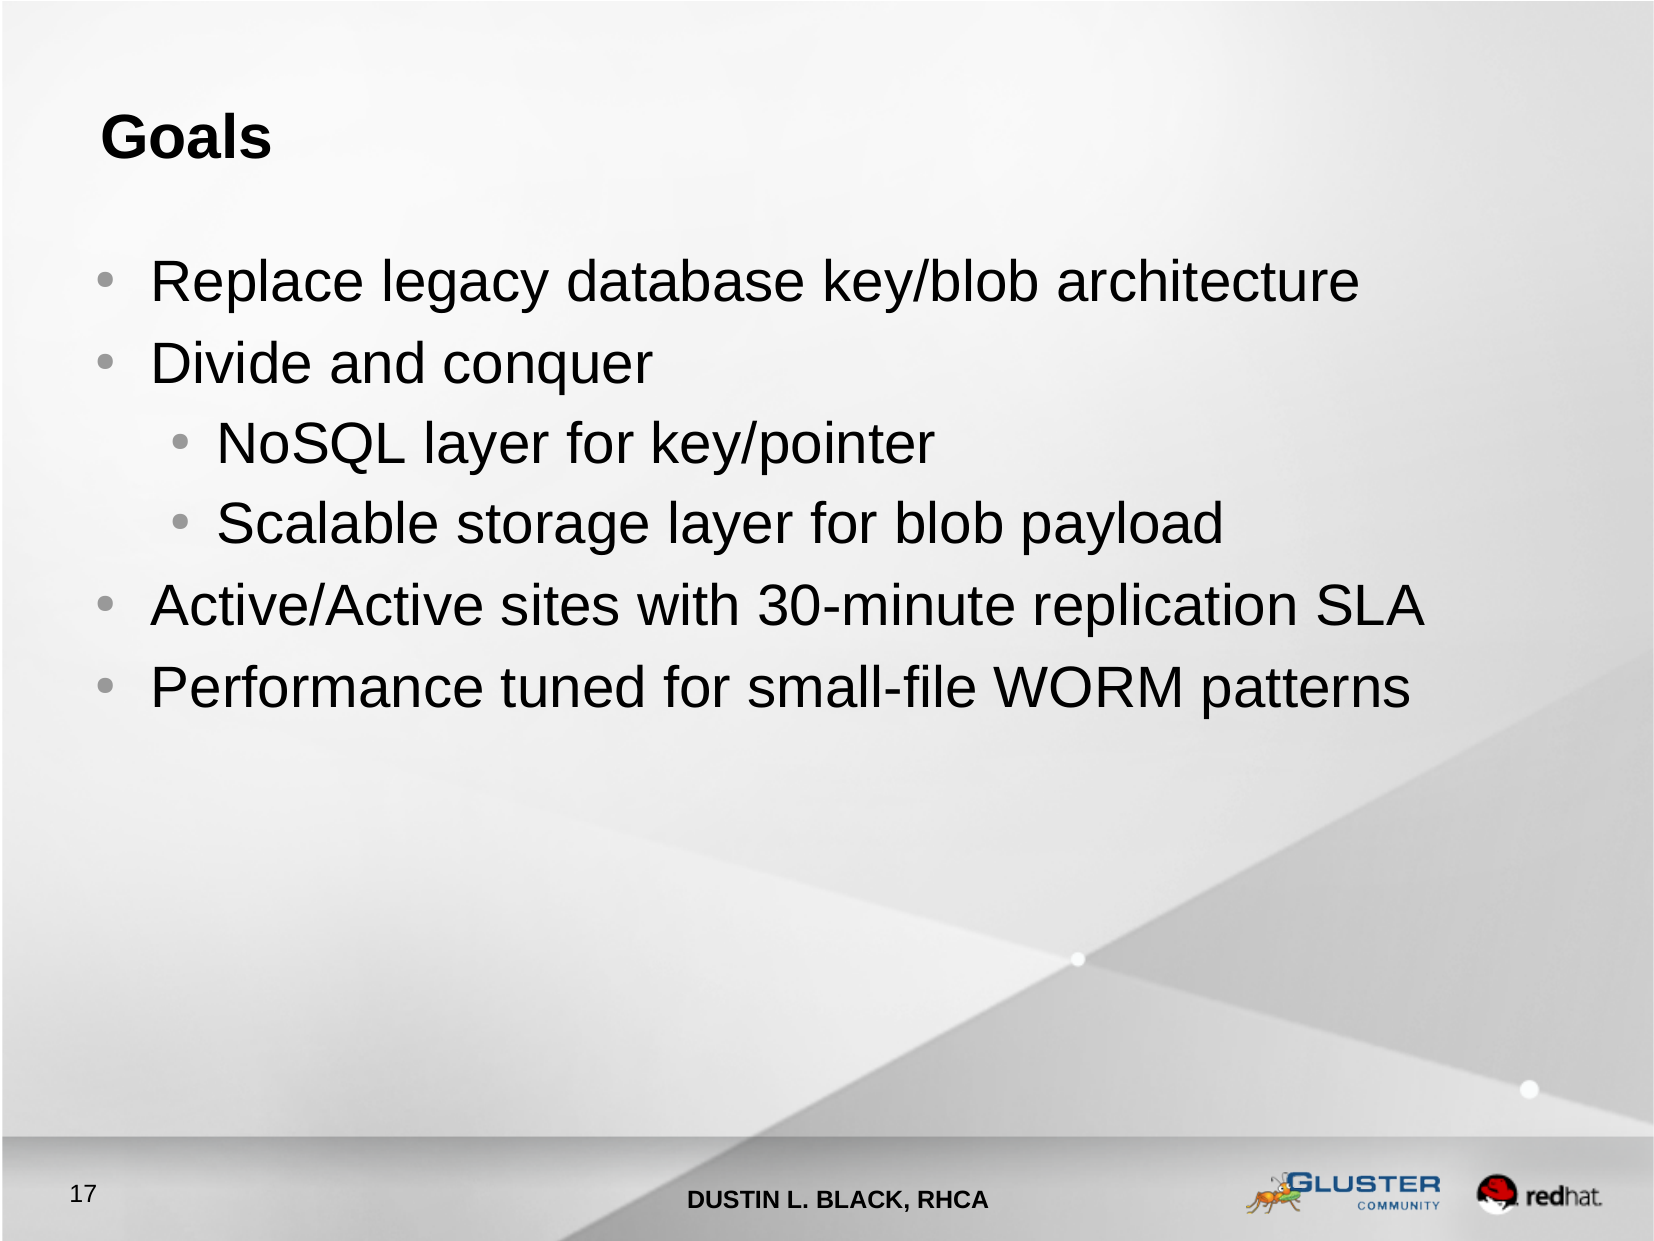

# Goals
Replace legacy database key/blob architecture
Divide and conquer
NoSQL layer for key/pointer
Scalable storage layer for blob payload
Active/Active sites with 30-minute replication SLA
Performance tuned for small-file WORM patterns